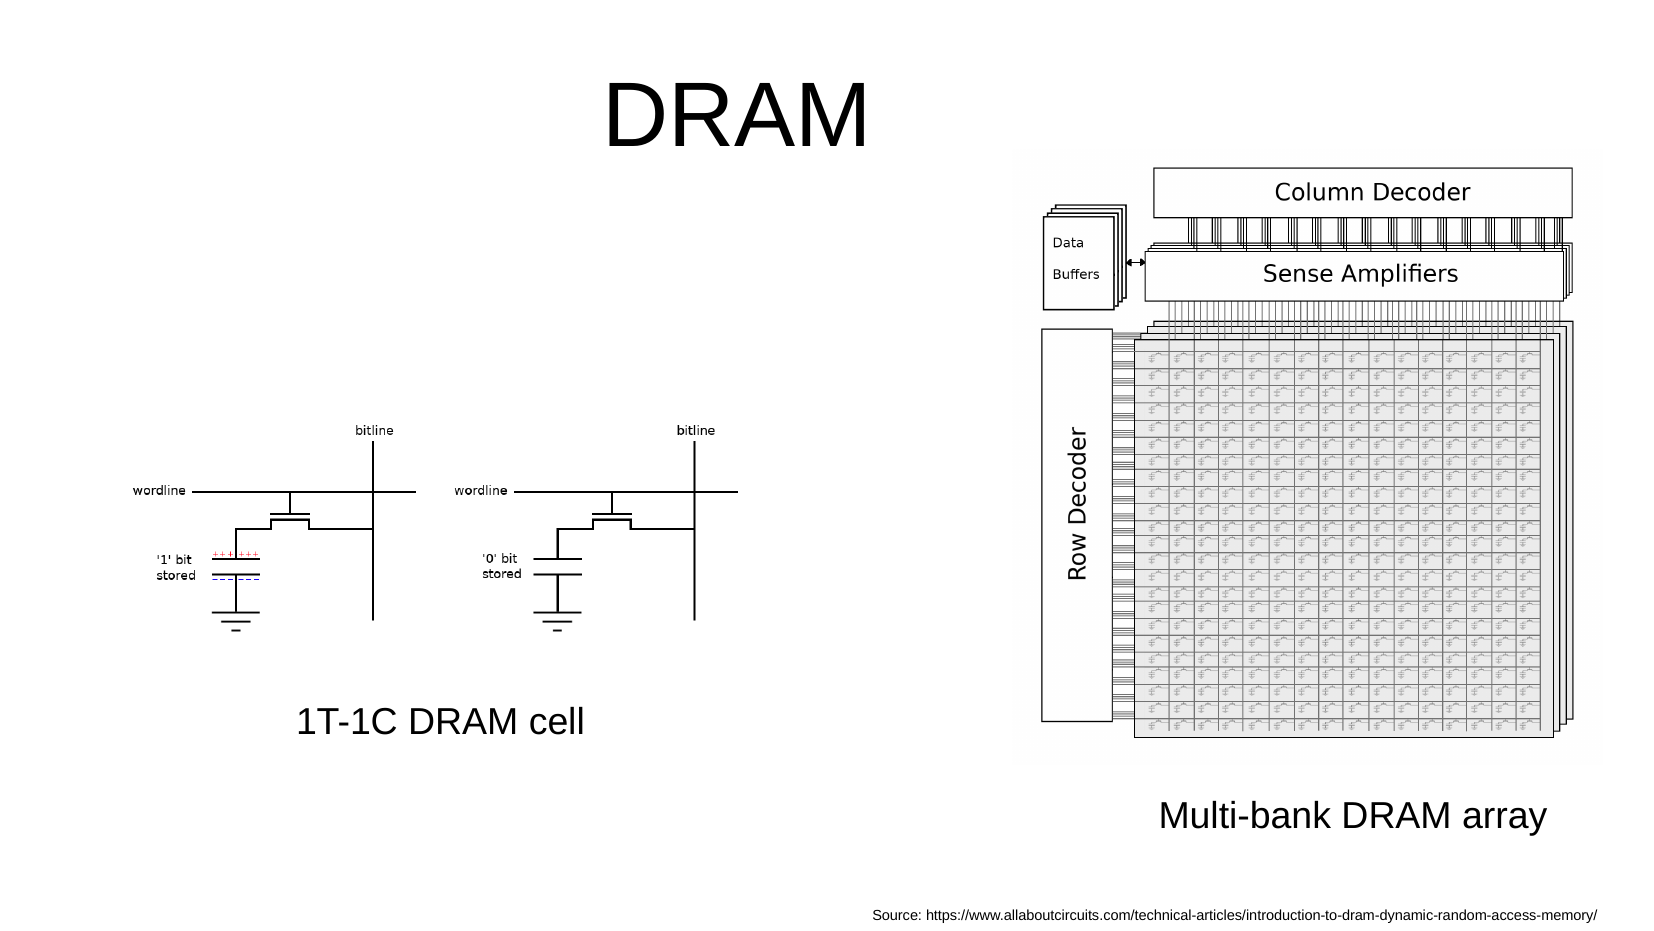

# DRAM
1T-1C DRAM cell
Multi-bank DRAM array
Source: https://www.allaboutcircuits.com/technical-articles/introduction-to-dram-dynamic-random-access-memory/